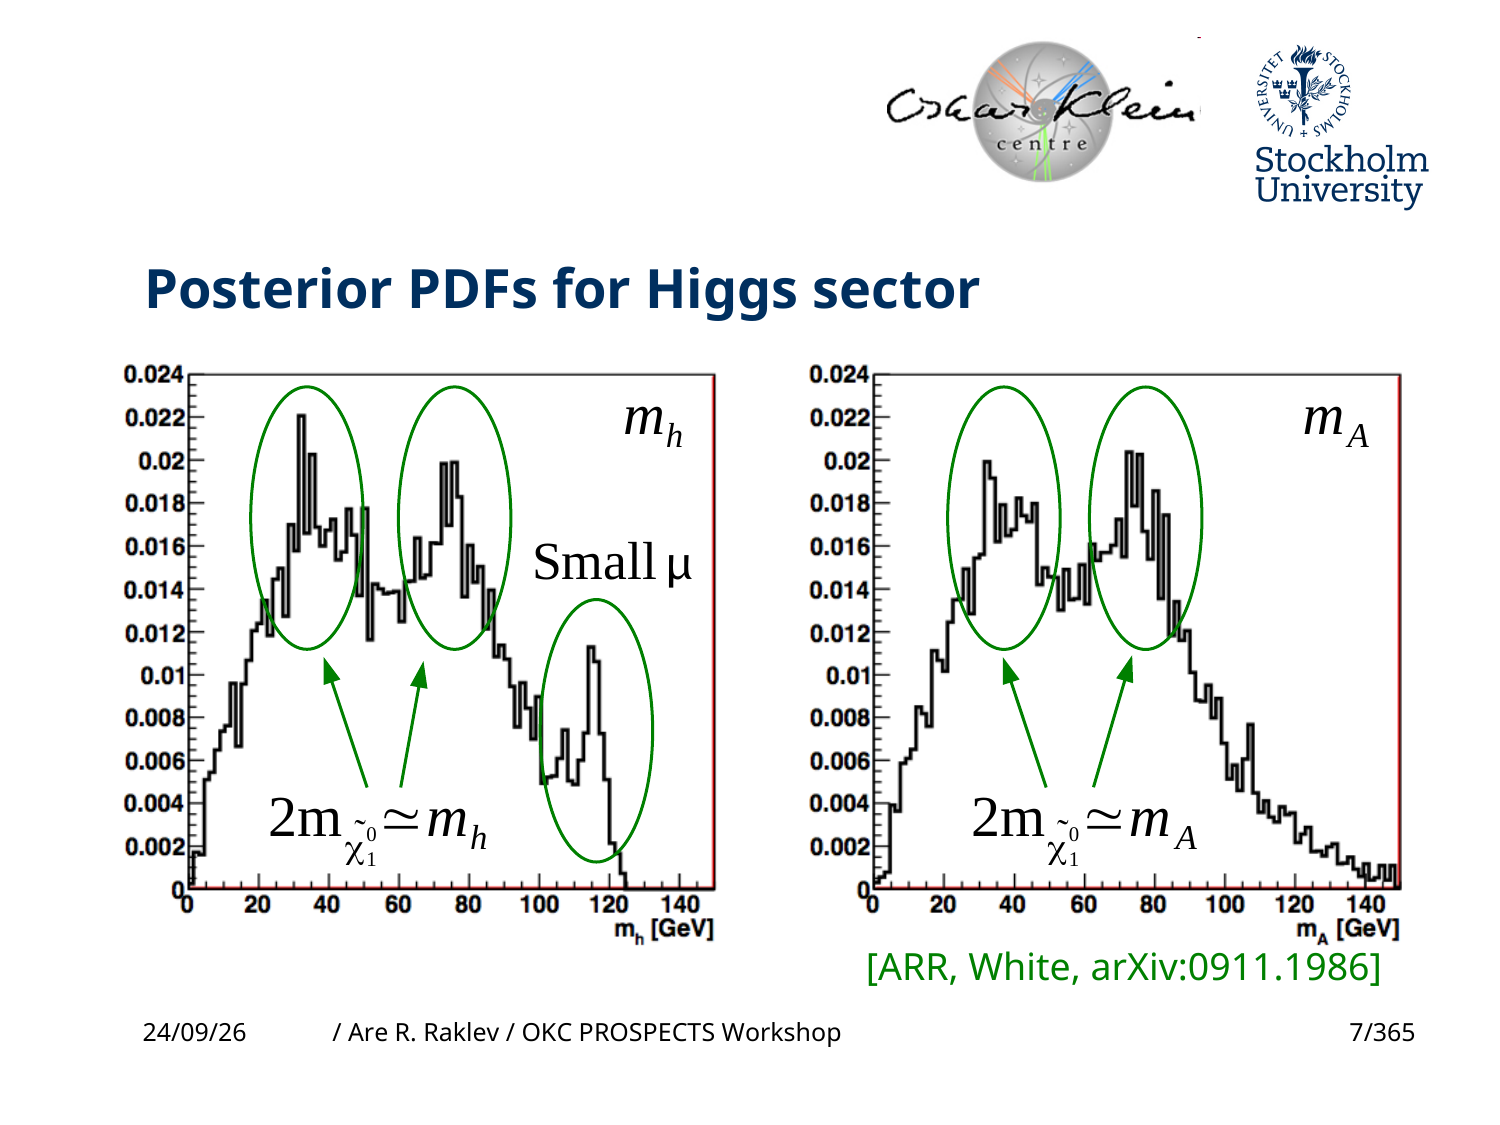

# Posterior PDFs for Higgs sector
[ARR, White, arXiv:0911.1986]
08/12/09
Are R. Raklev / OKC PROSPECTS Workshop
7